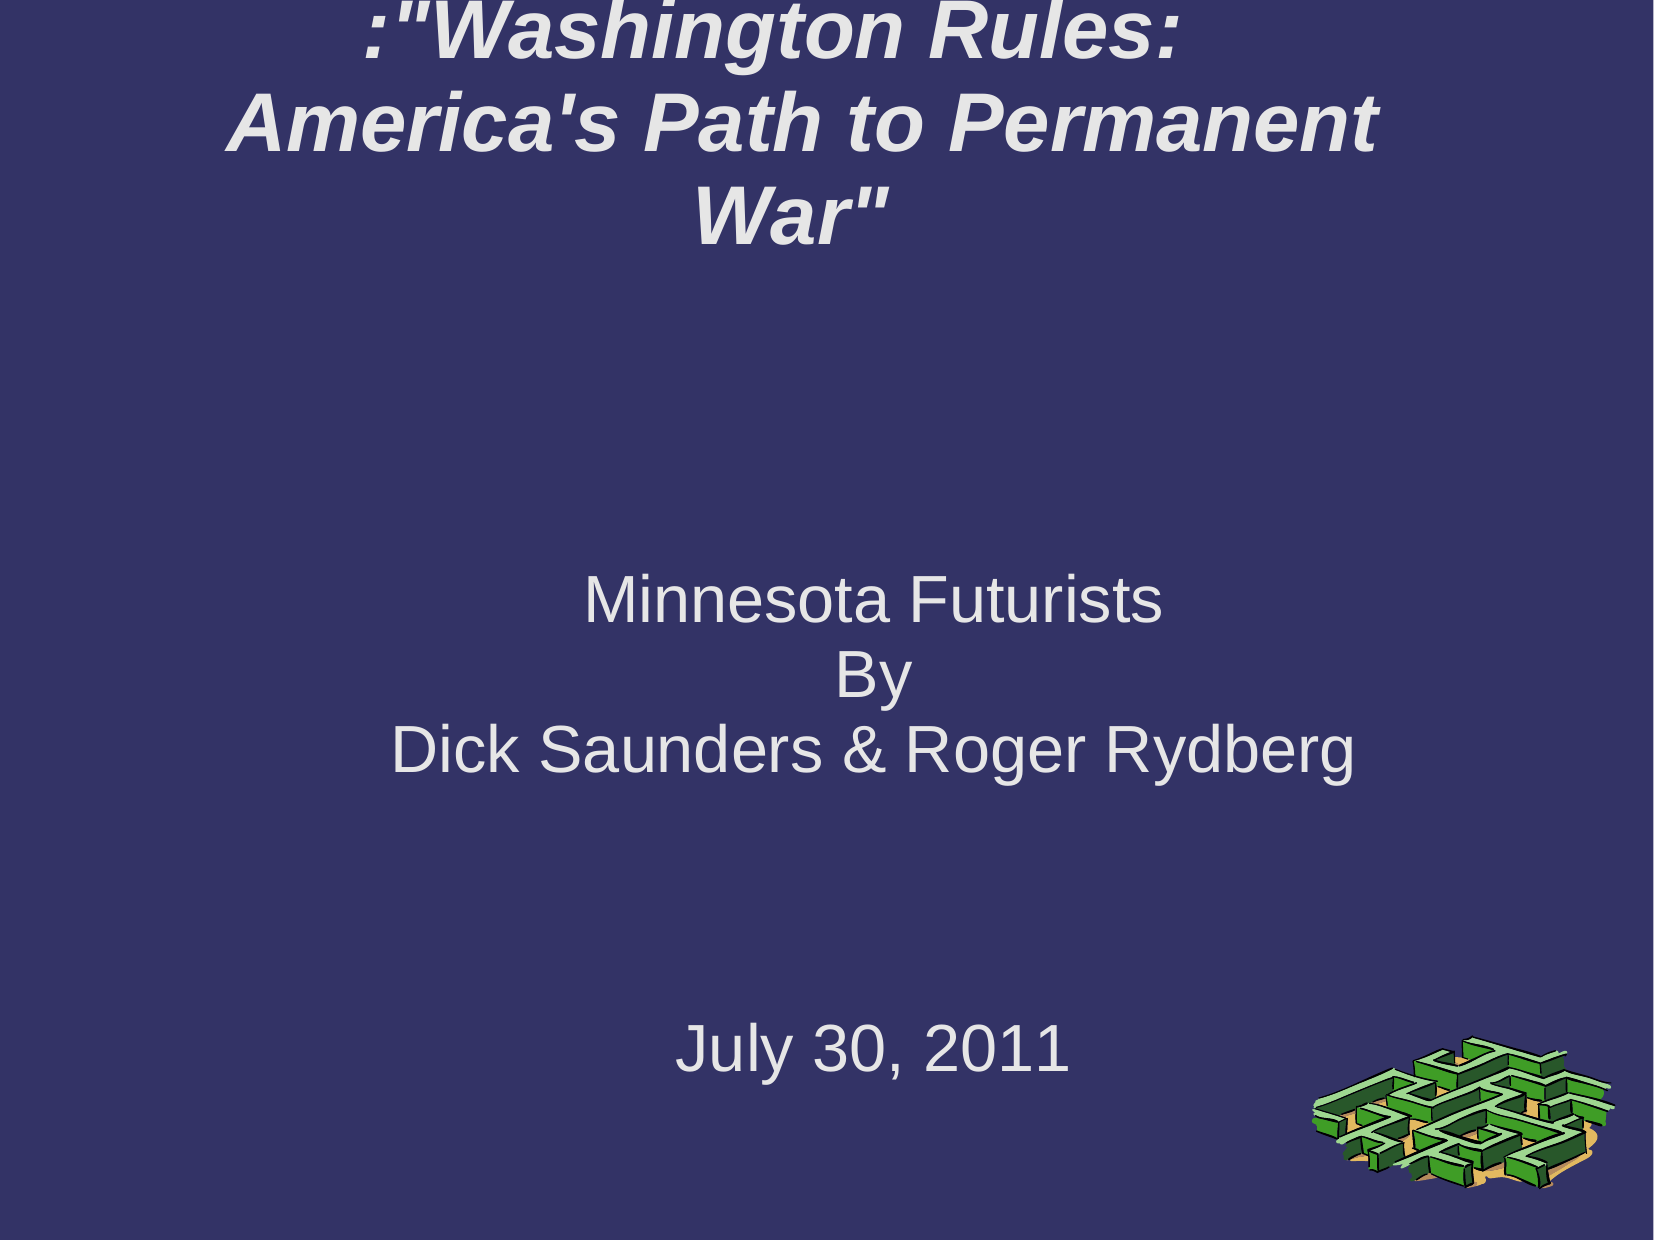

# :"Washington Rules: America's Path to Permanent War"
Minnesota Futurists
By
Dick Saunders & Roger Rydberg
July 30, 2011